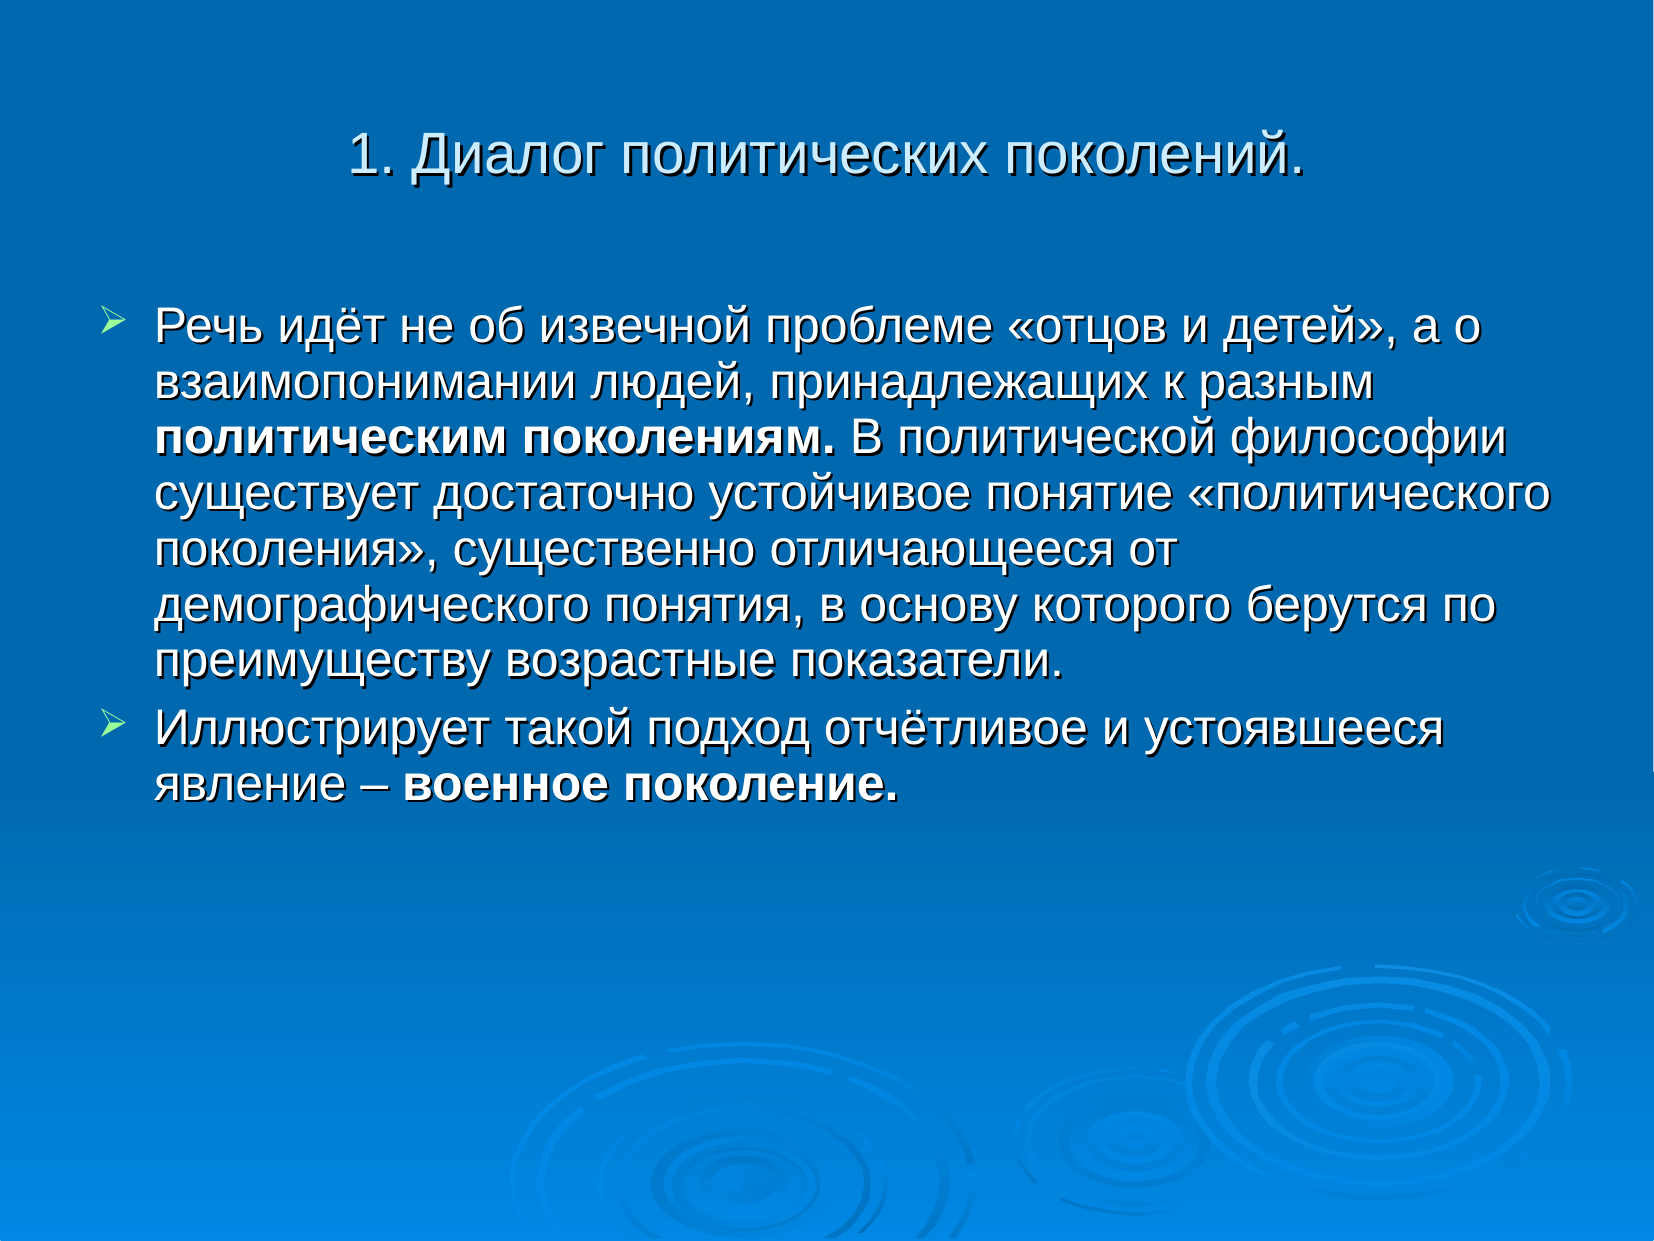

# 1. Диалог политических поколений.
Речь идёт не об извечной проблеме «отцов и детей», а о взаимопонимании людей, принадлежащих к разным политическим поколениям. В политической философии существует достаточно устойчивое понятие «политического поколения», существенно отличающееся от демографического понятия, в основу которого берутся по преимуществу возрастные показатели.
Иллюстрирует такой подход отчётливое и устоявшееся явление – военное поколение.